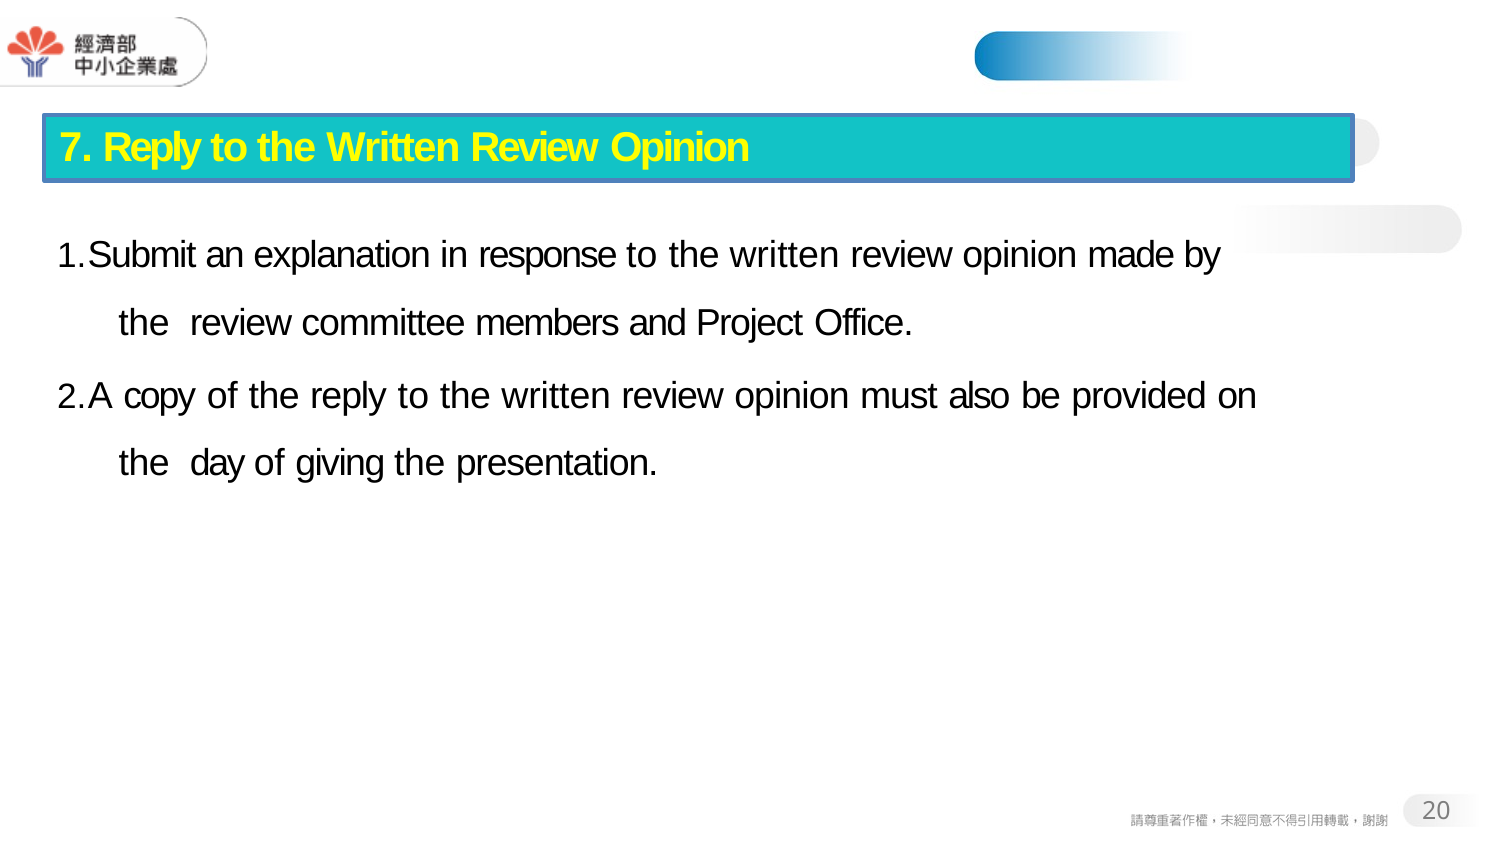

# 7. Reply to the Written Review Opinion
Submit an explanation in response to the written review opinion made by the review committee members and Project Office.
A copy of the reply to the written review opinion must also be provided on the day of giving the presentation.